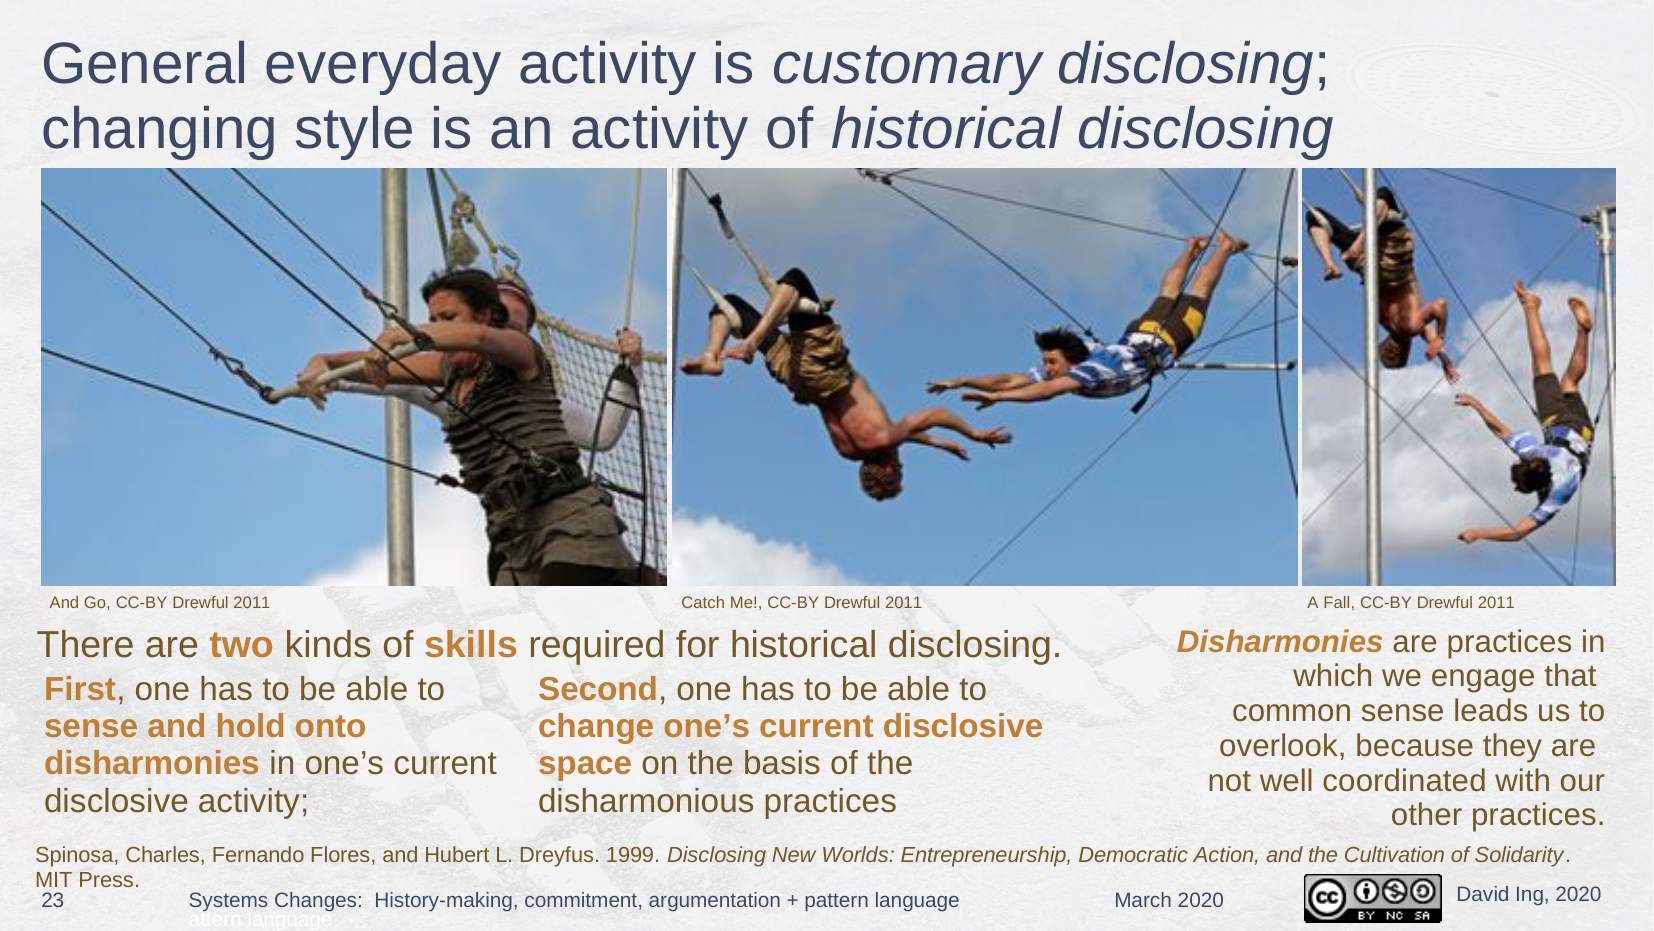

# General everyday activity is customary disclosing; changing style is an activity of historical disclosing
And Go, CC-BY Drewful 2011
Catch Me!, CC-BY Drewful 2011
A Fall, CC-BY Drewful 2011
There are two kinds of skills required for historical disclosing.
Disharmonies are practices in which we engage that
common sense leads us to overlook, because they are
not well coordinated with our other practices.
First, one has to be able to sense and hold onto disharmonies in one’s current disclosive activity;
Second, one has to be able to change one’s current disclosive space on the basis of the disharmonious practices
Spinosa, Charles, Fernando Flores, and Hubert L. Dreyfus. 1999. Disclosing New Worlds: Entrepreneurship, Democratic Action, and the Cultivation of Solidarity.
MIT Press.
Systems Changes: History-making, commitment, argumentation + pattern language
March 2020